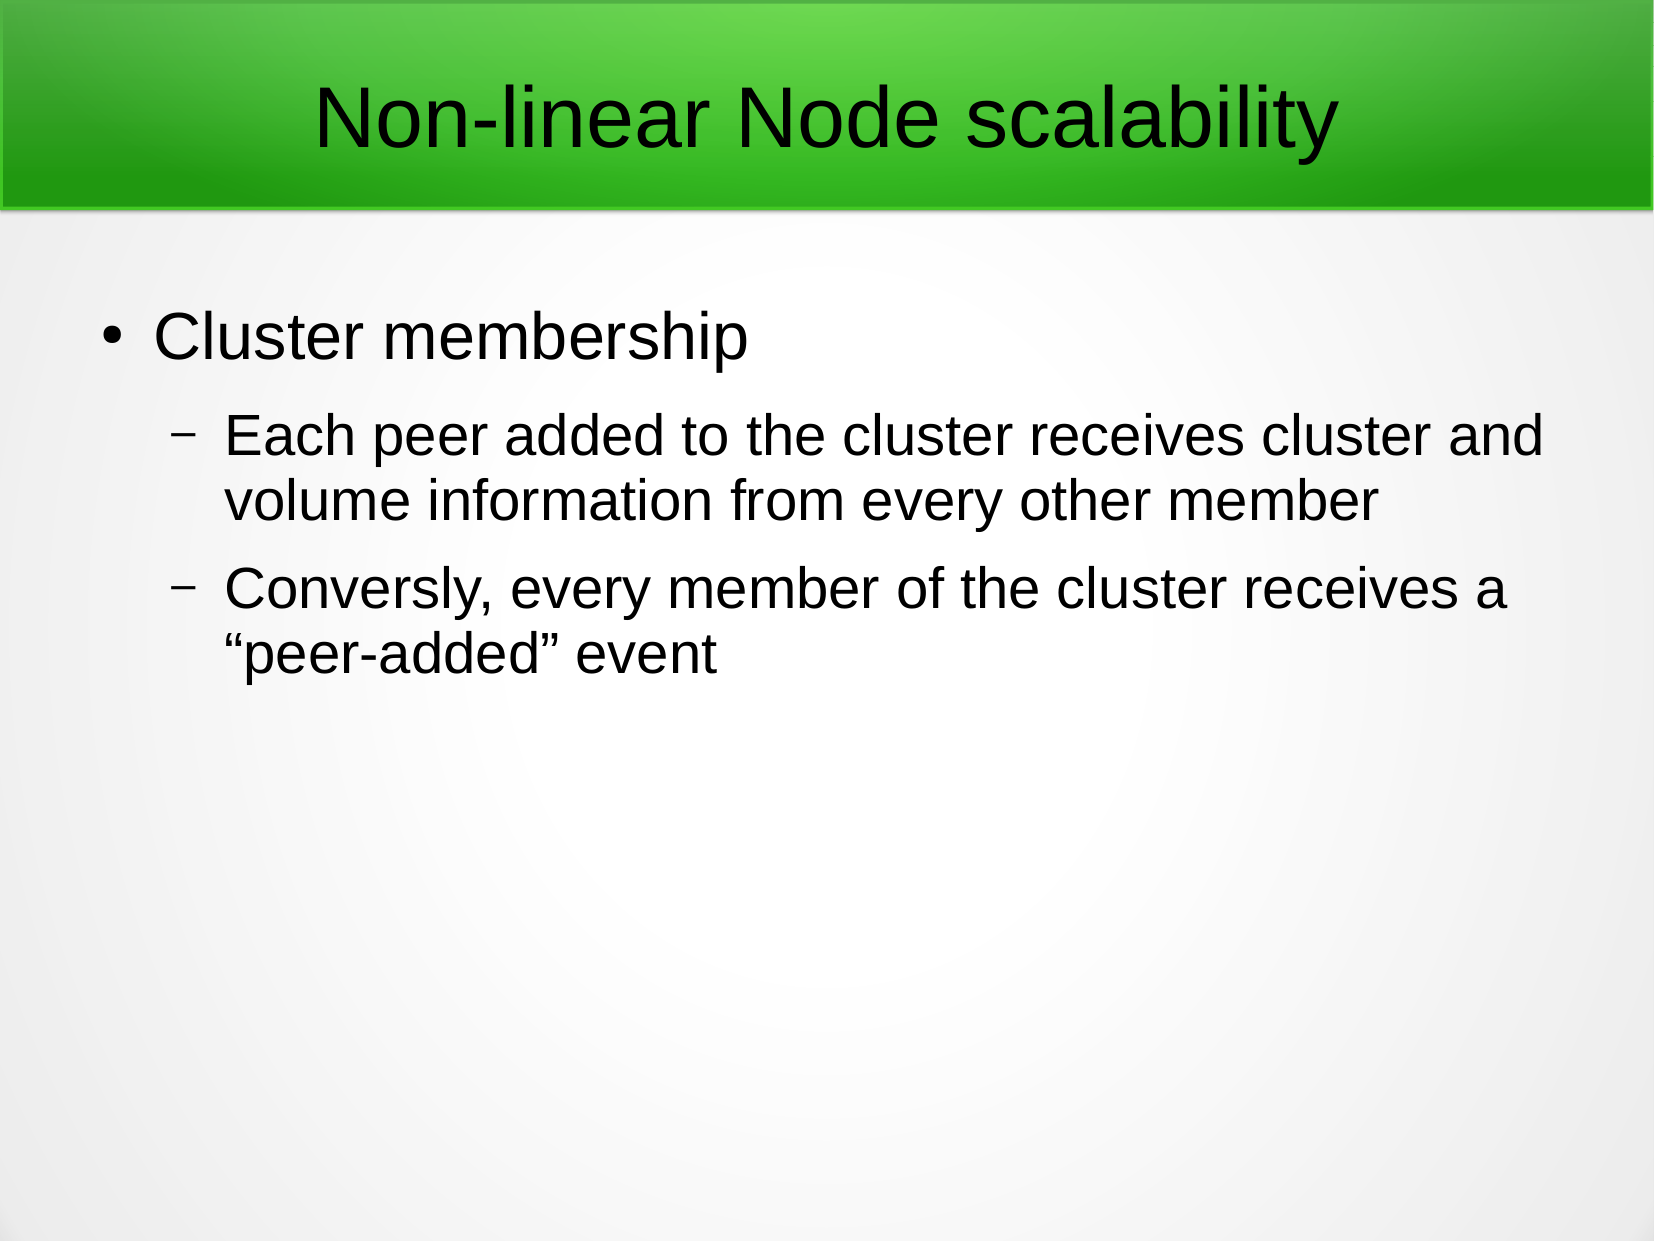

# Non-linear Node scalability
Cluster membership
Each peer added to the cluster receives cluster and volume information from every other member
Conversly, every member of the cluster receives a “peer-added” event